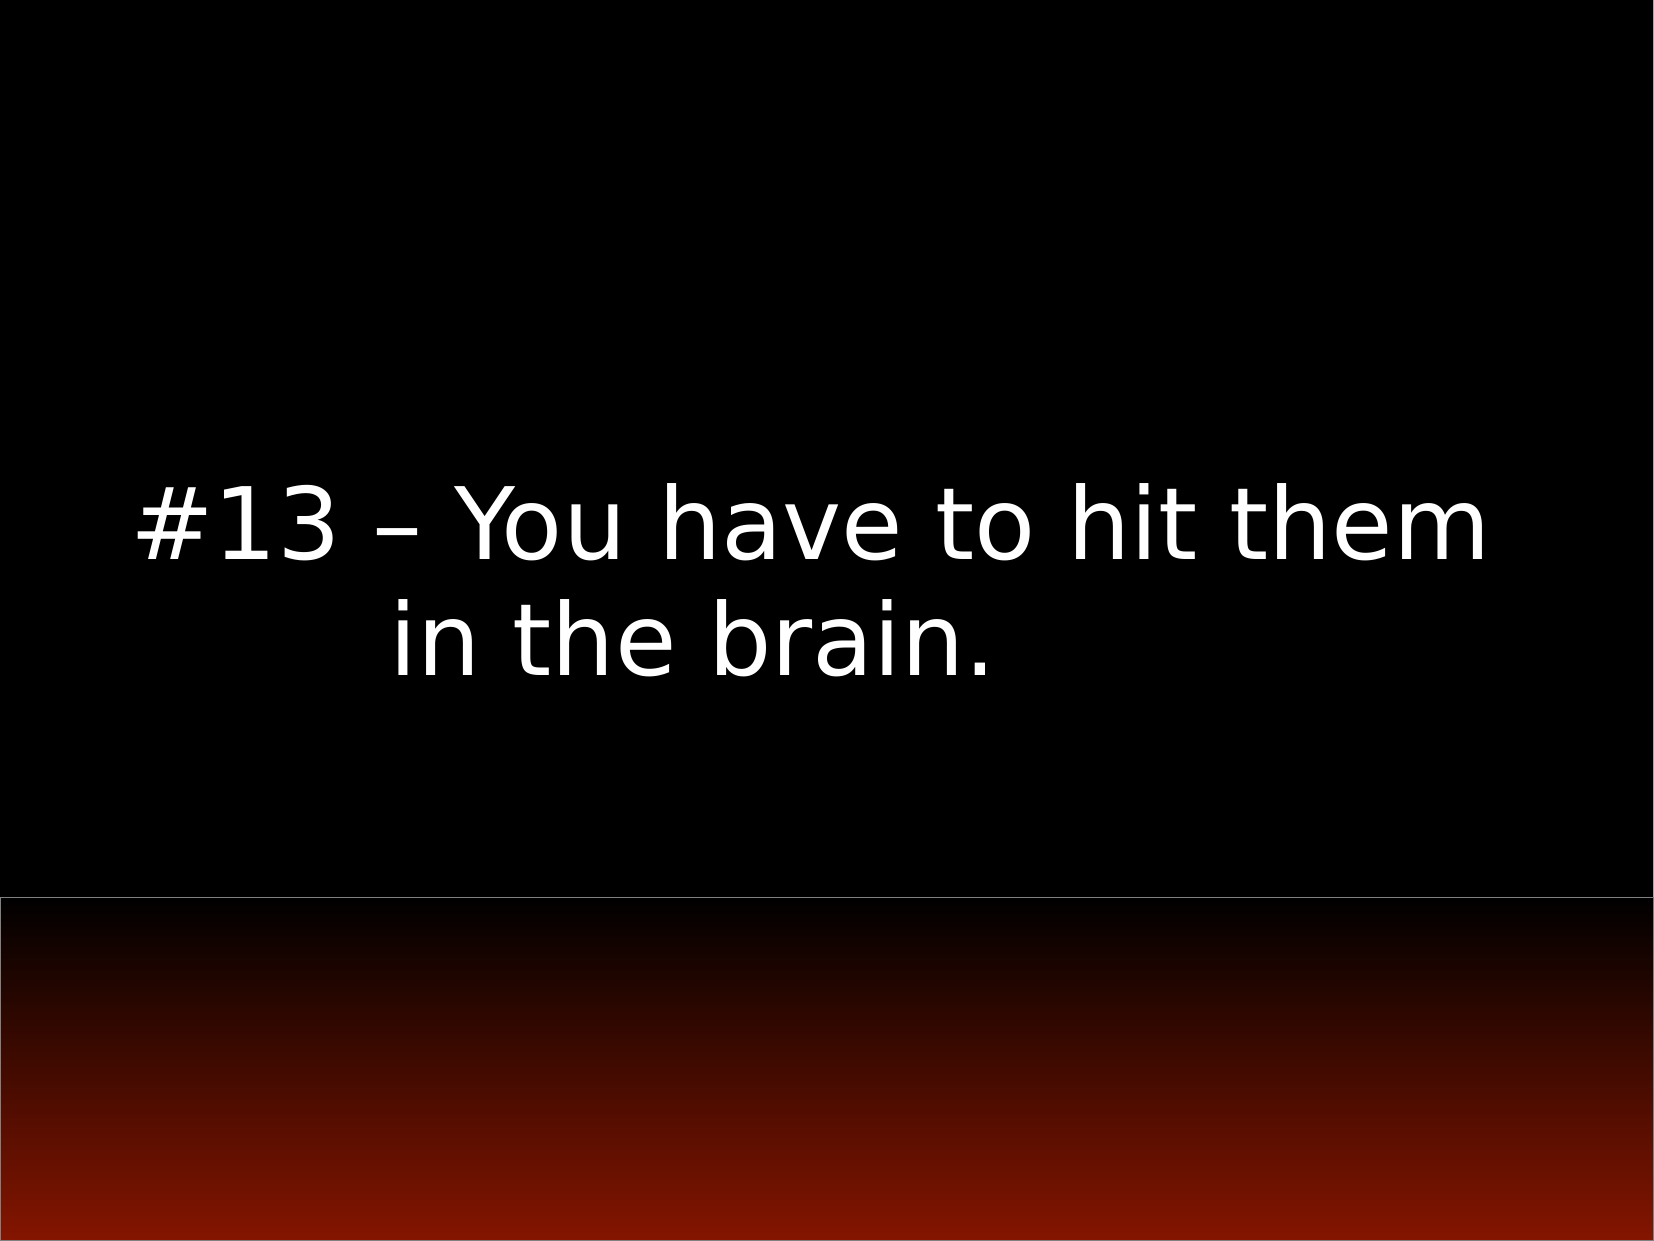

#13 – You have to hit them in the brain.